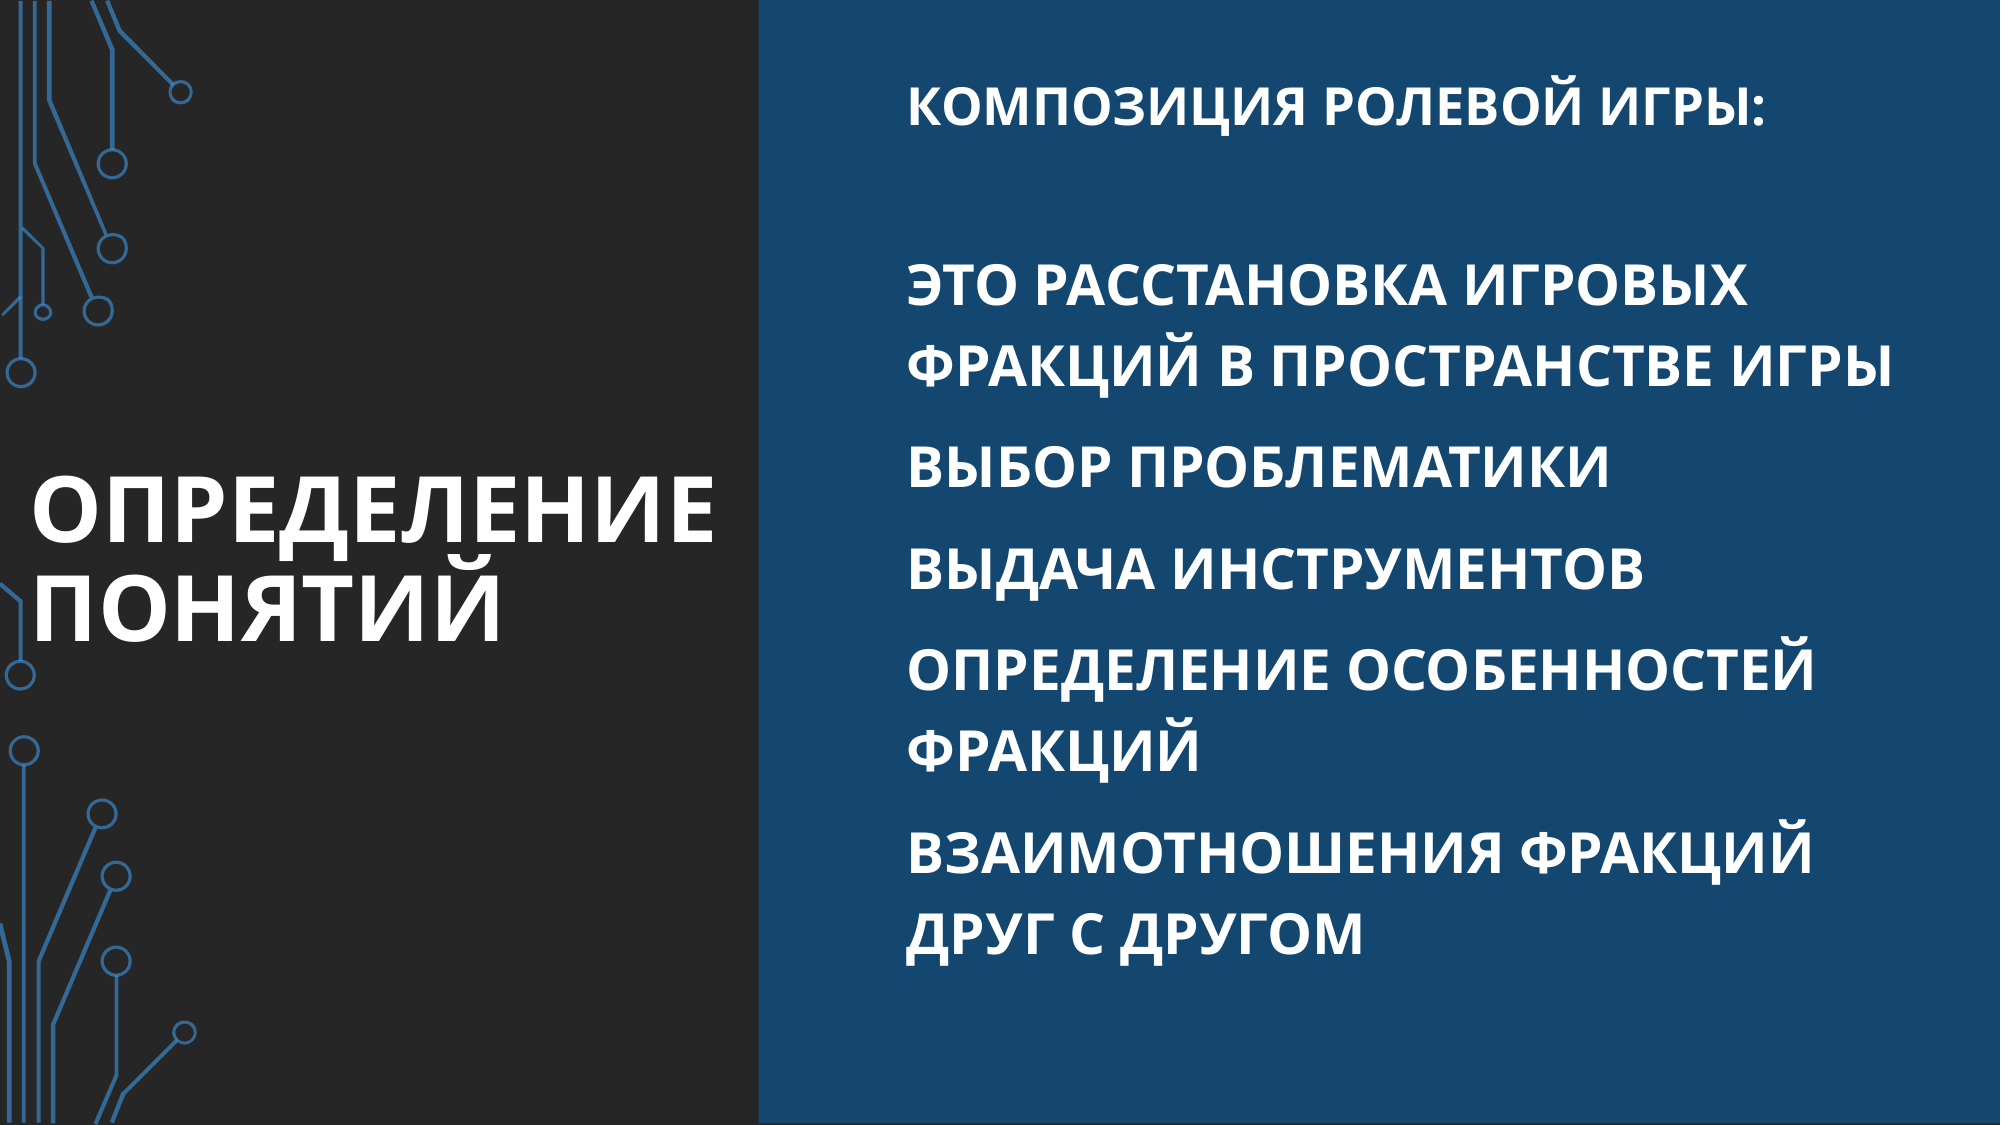

# Определение понятий
КОМПОЗИЦИЯ ролевой игры:
Это РАССТАНОВКА ИГРОВЫХ ФРАКЦИЙ В ПРОСТРАНСтВЕ ИГРЫ
вЫБОР ПРОБЛЕМАТИКИ
ВЫДАЧА ИНСТРУМЕНТОВ
ОПРЕДЕЛЕНИЕ ОСОБЕННОСТЕЙ ФРАКЦИй
взаимотношения фракций друг с другом